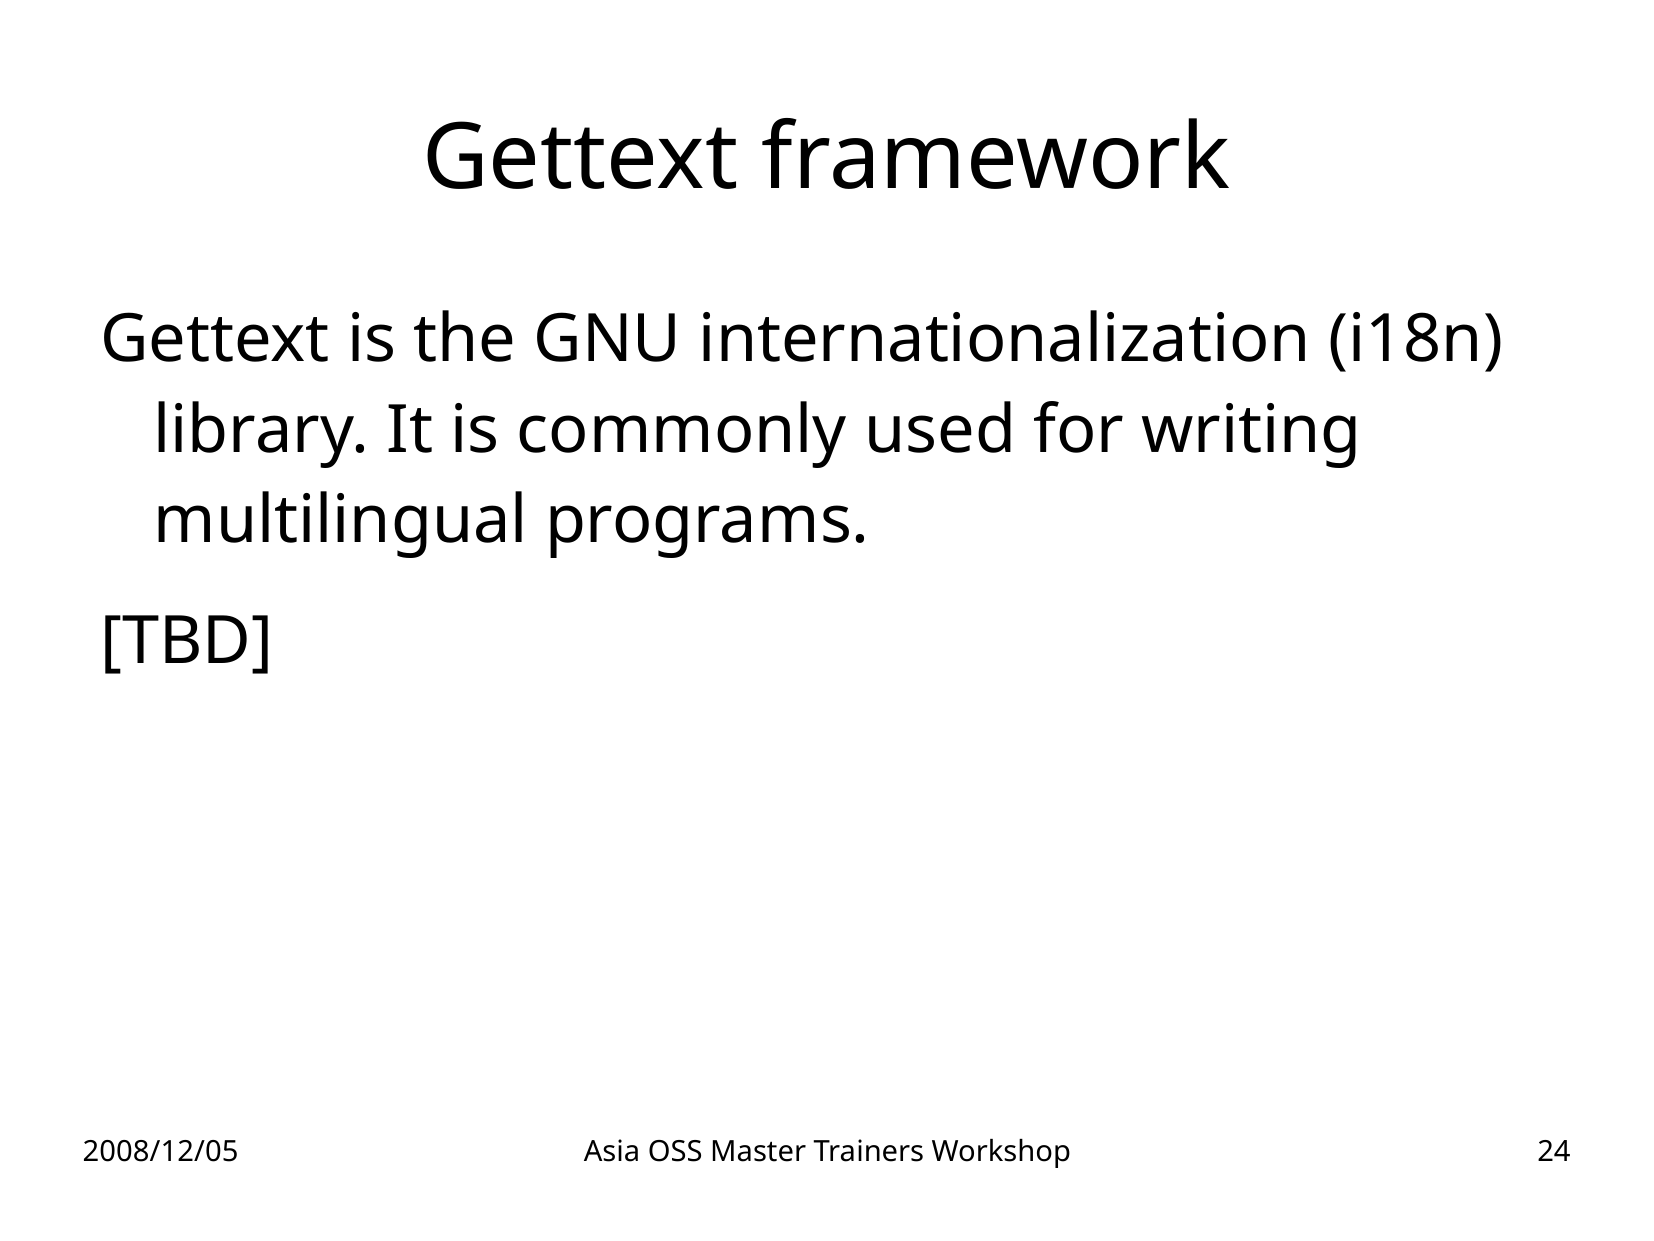

# Gettext framework
Gettext is the GNU internationalization (i18n) library. It is commonly used for writing multilingual programs.
[TBD]
2008/12/05
Asia OSS Master Trainers Workshop
24